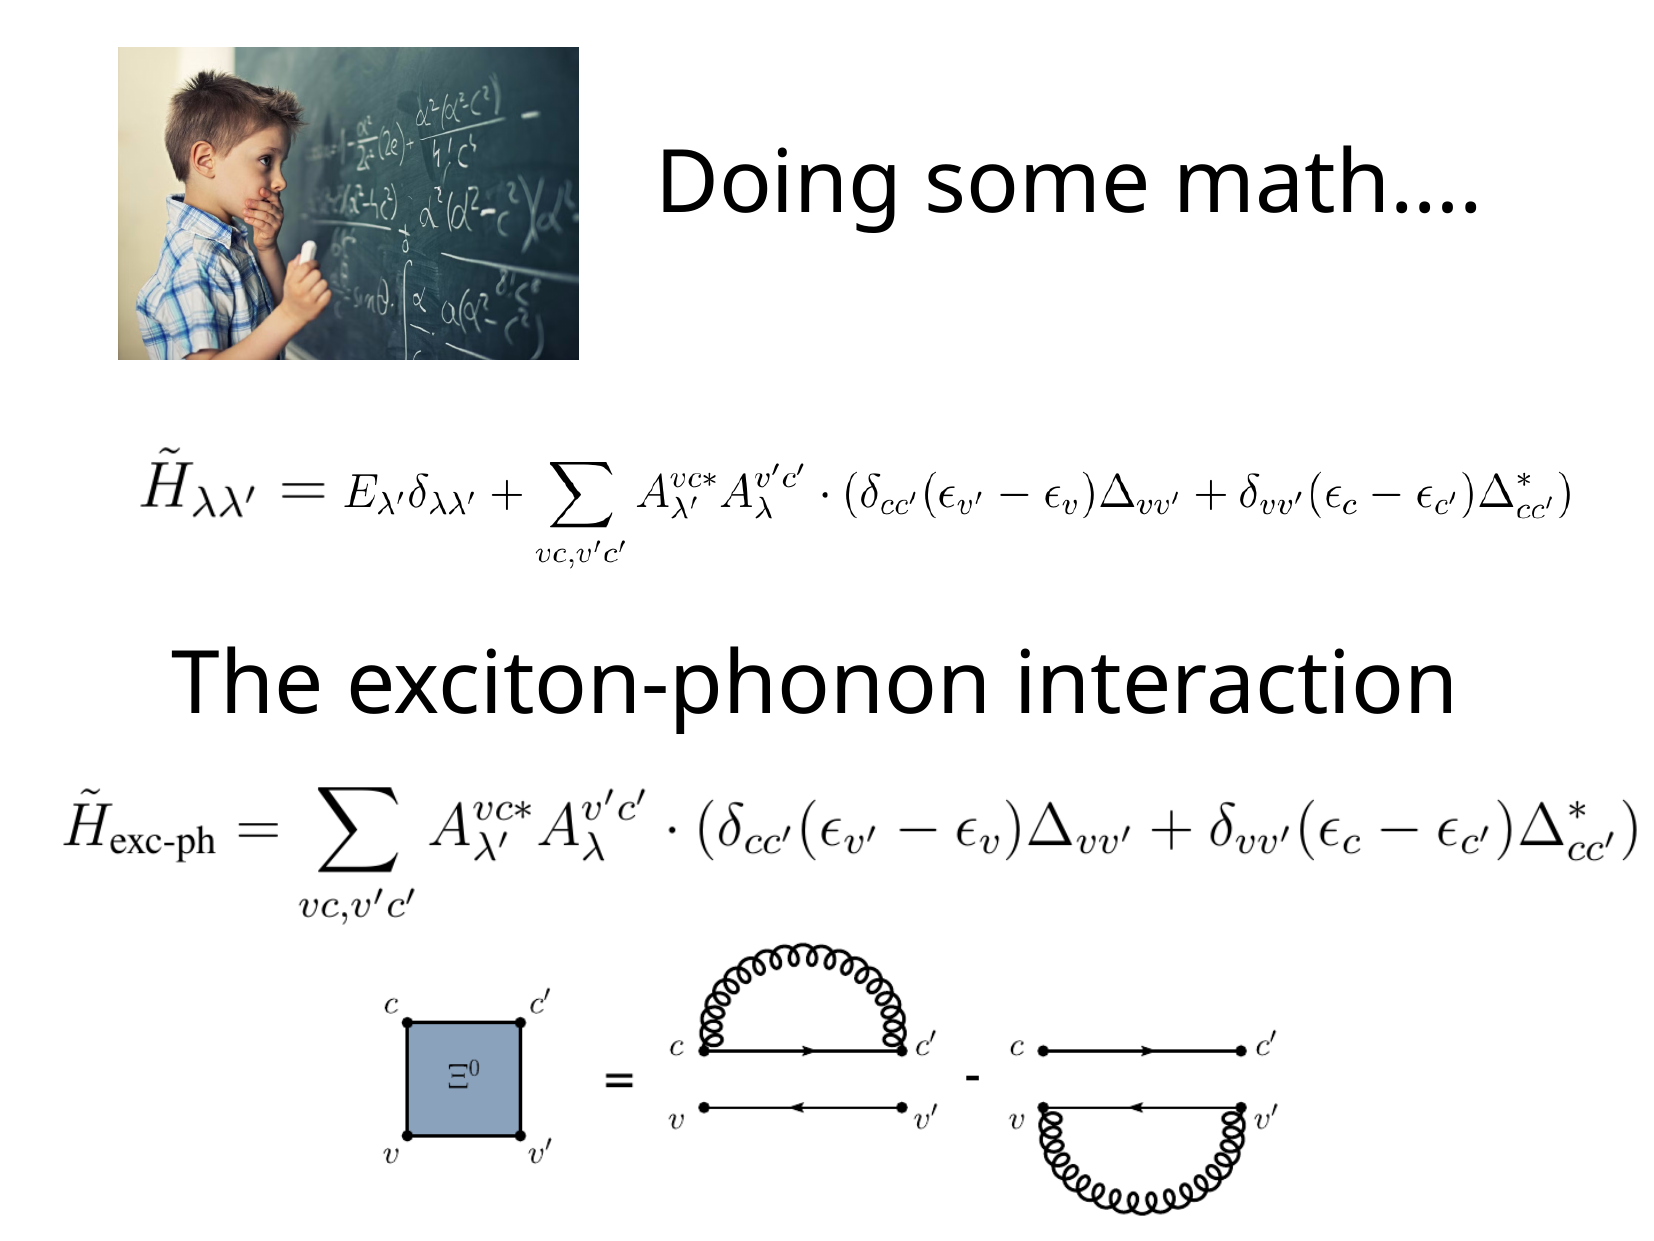

# Doing some math….
The exciton-phonon interaction